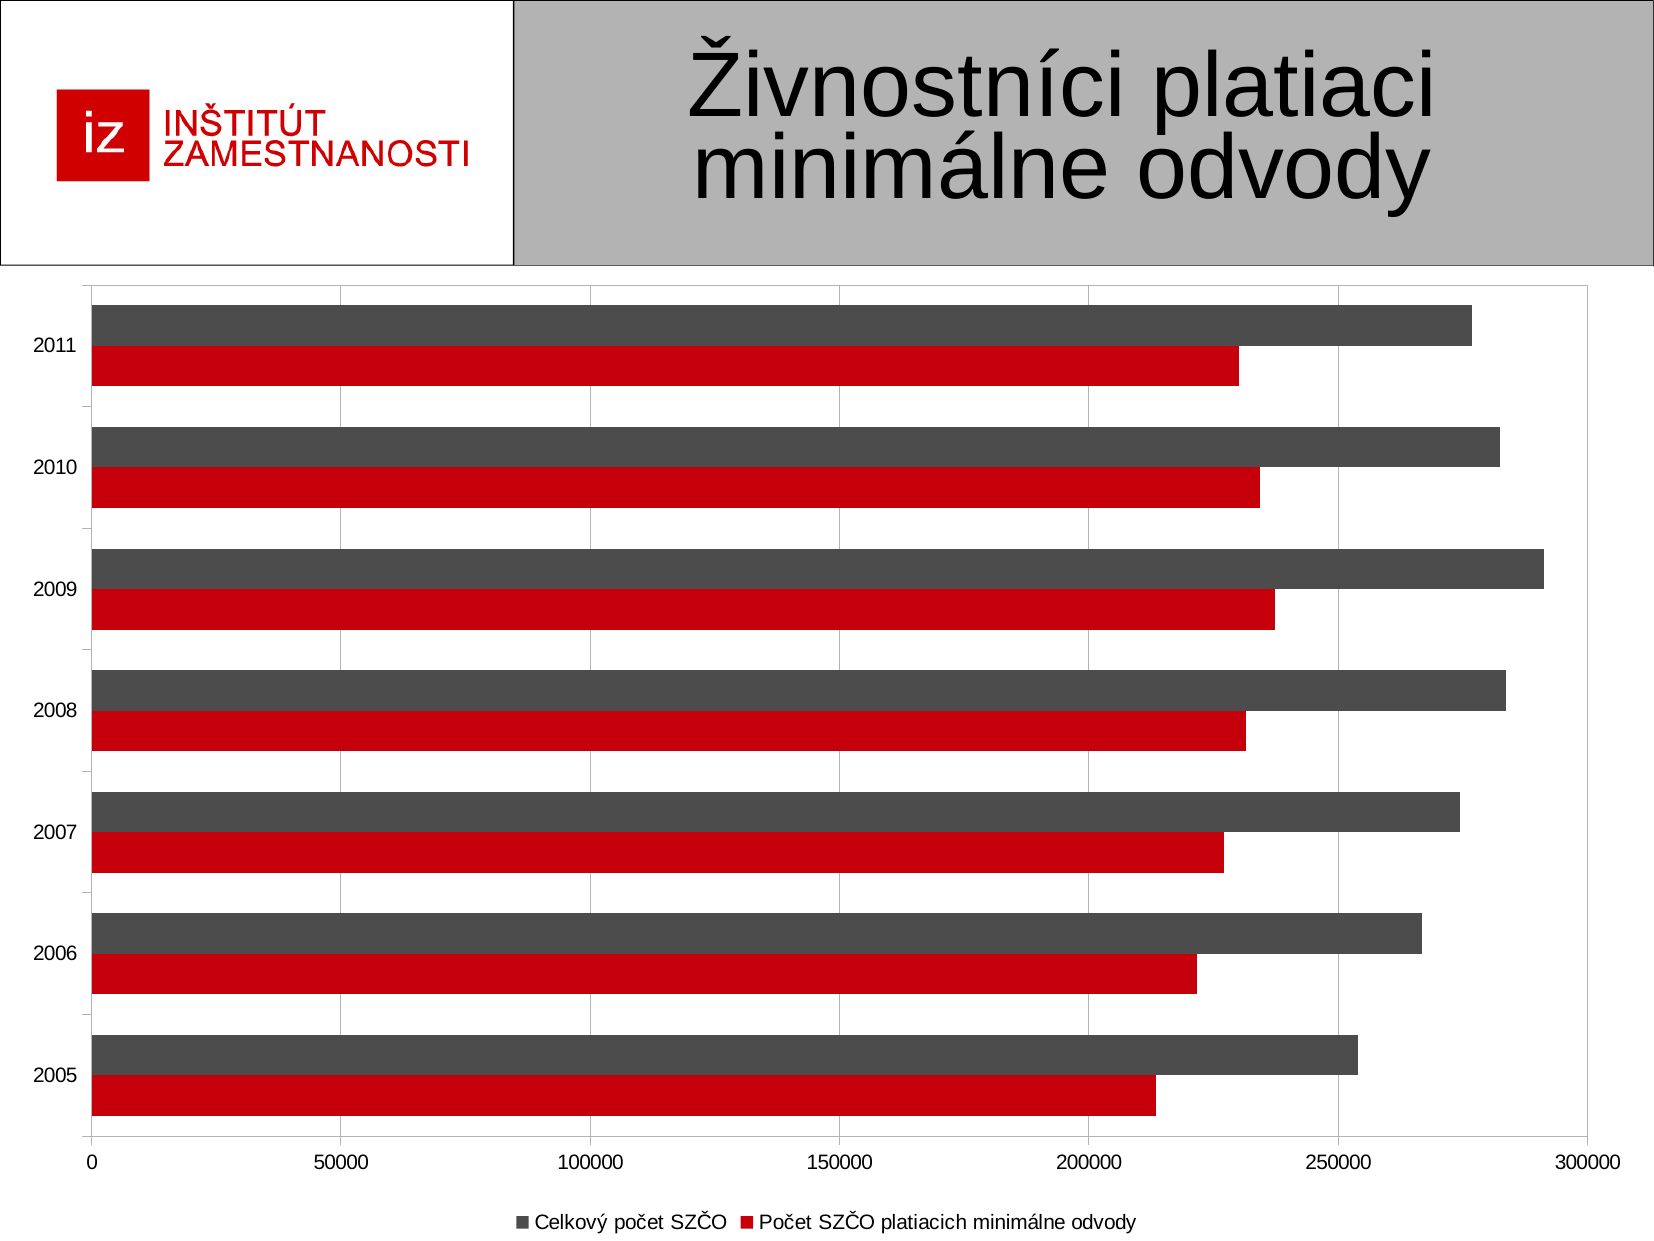

# Živnostníci platiaci minimálne odvody
### Chart
| Category | Počet SZČO platiacich minimálne odvody | Celkový počet SZČO |
|---|---|---|
| 2005 | 213443.0 | 253923.0 |
| 2006 | 221597.0 | 266795.0 |
| 2007 | 227183.0 | 274431.0 |
| 2008 | 231486.0 | 283649.0 |
| 2009 | 237297.0 | 291280.0 |
| 2010 | 234299.0 | 282364.0 |
| 2011 | 230076.0 | 276802.0 |